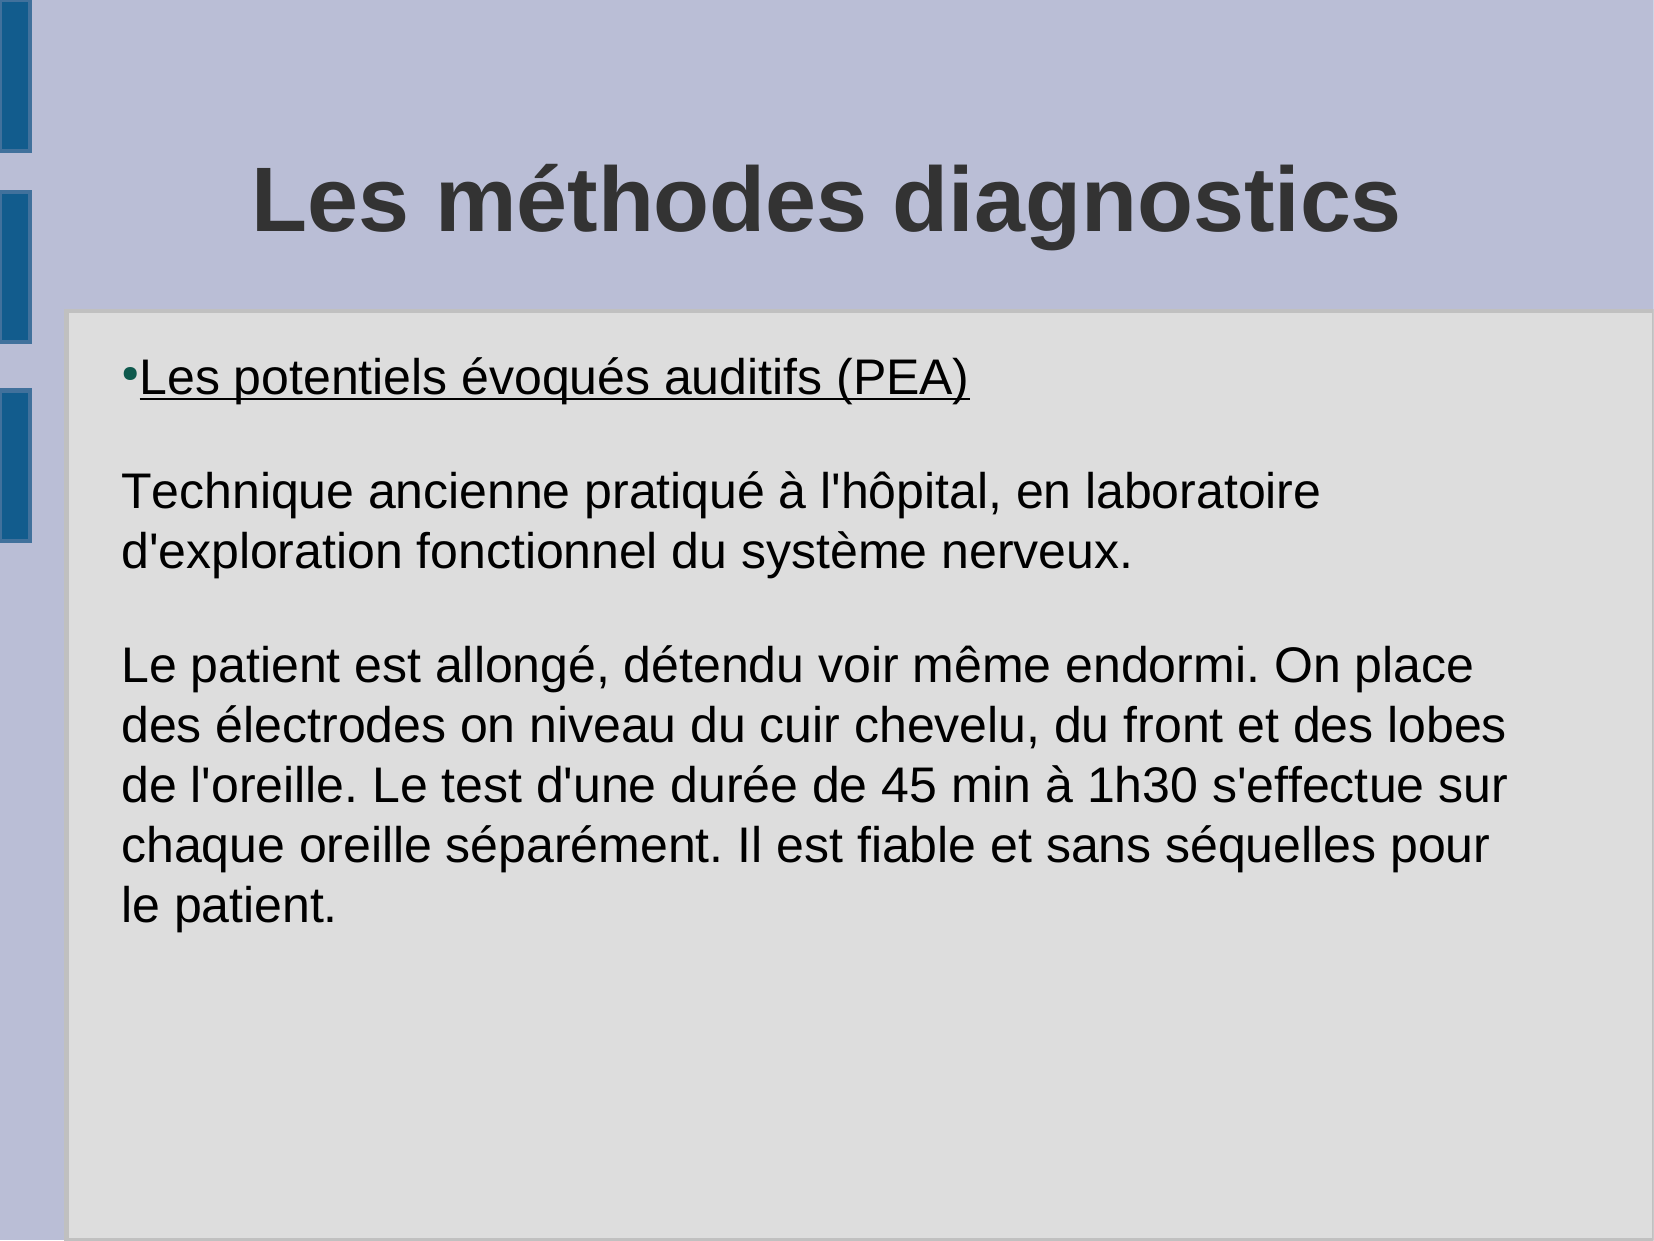

# Les méthodes diagnostics
Les potentiels évoqués auditifs (PEA)
Technique ancienne pratiqué à l'hôpital, en laboratoire d'exploration fonctionnel du système nerveux.
Le patient est allongé, détendu voir même endormi. On place des électrodes on niveau du cuir chevelu, du front et des lobes de l'oreille. Le test d'une durée de 45 min à 1h30 s'effectue sur chaque oreille séparément. Il est fiable et sans séquelles pour le patient.